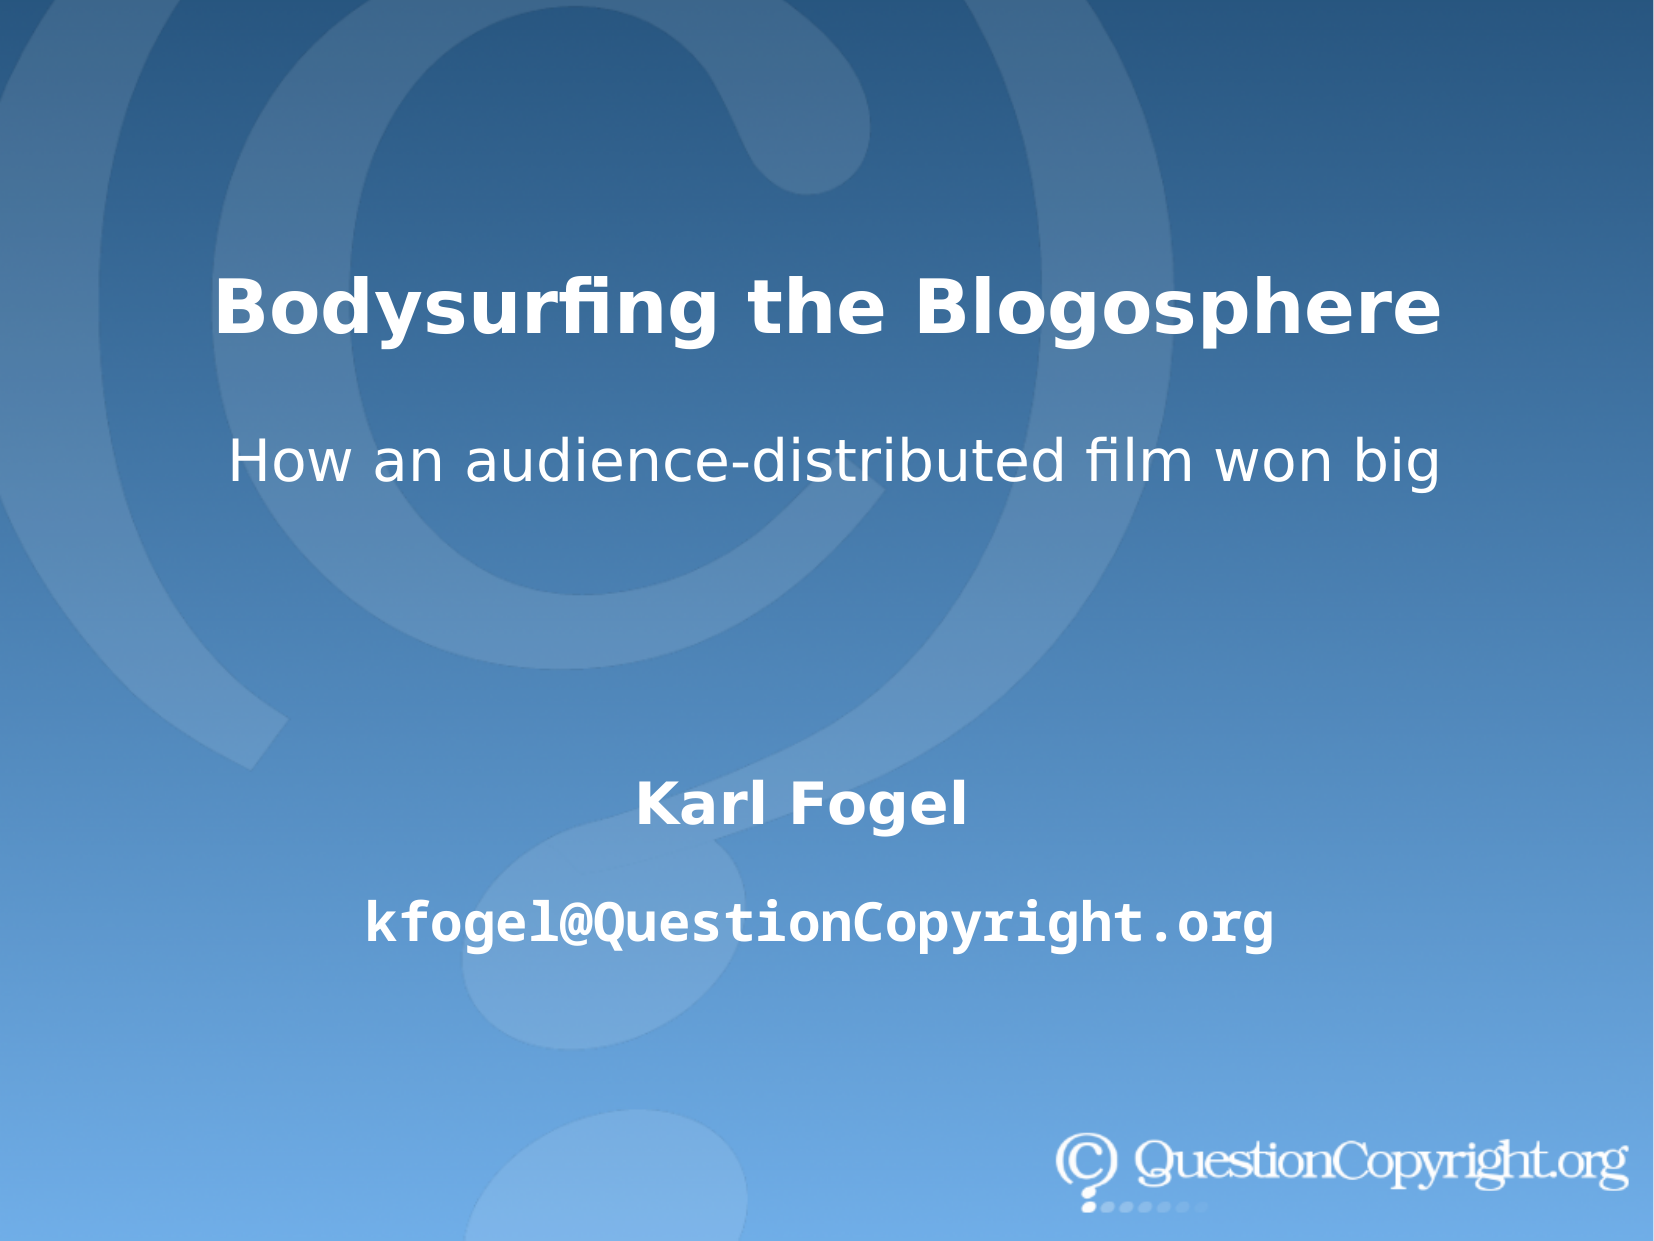

Bodysurfing the Blogosphere
How an audience-distributed film won big
Karl Fogel
kfogel@QuestionCopyright.org